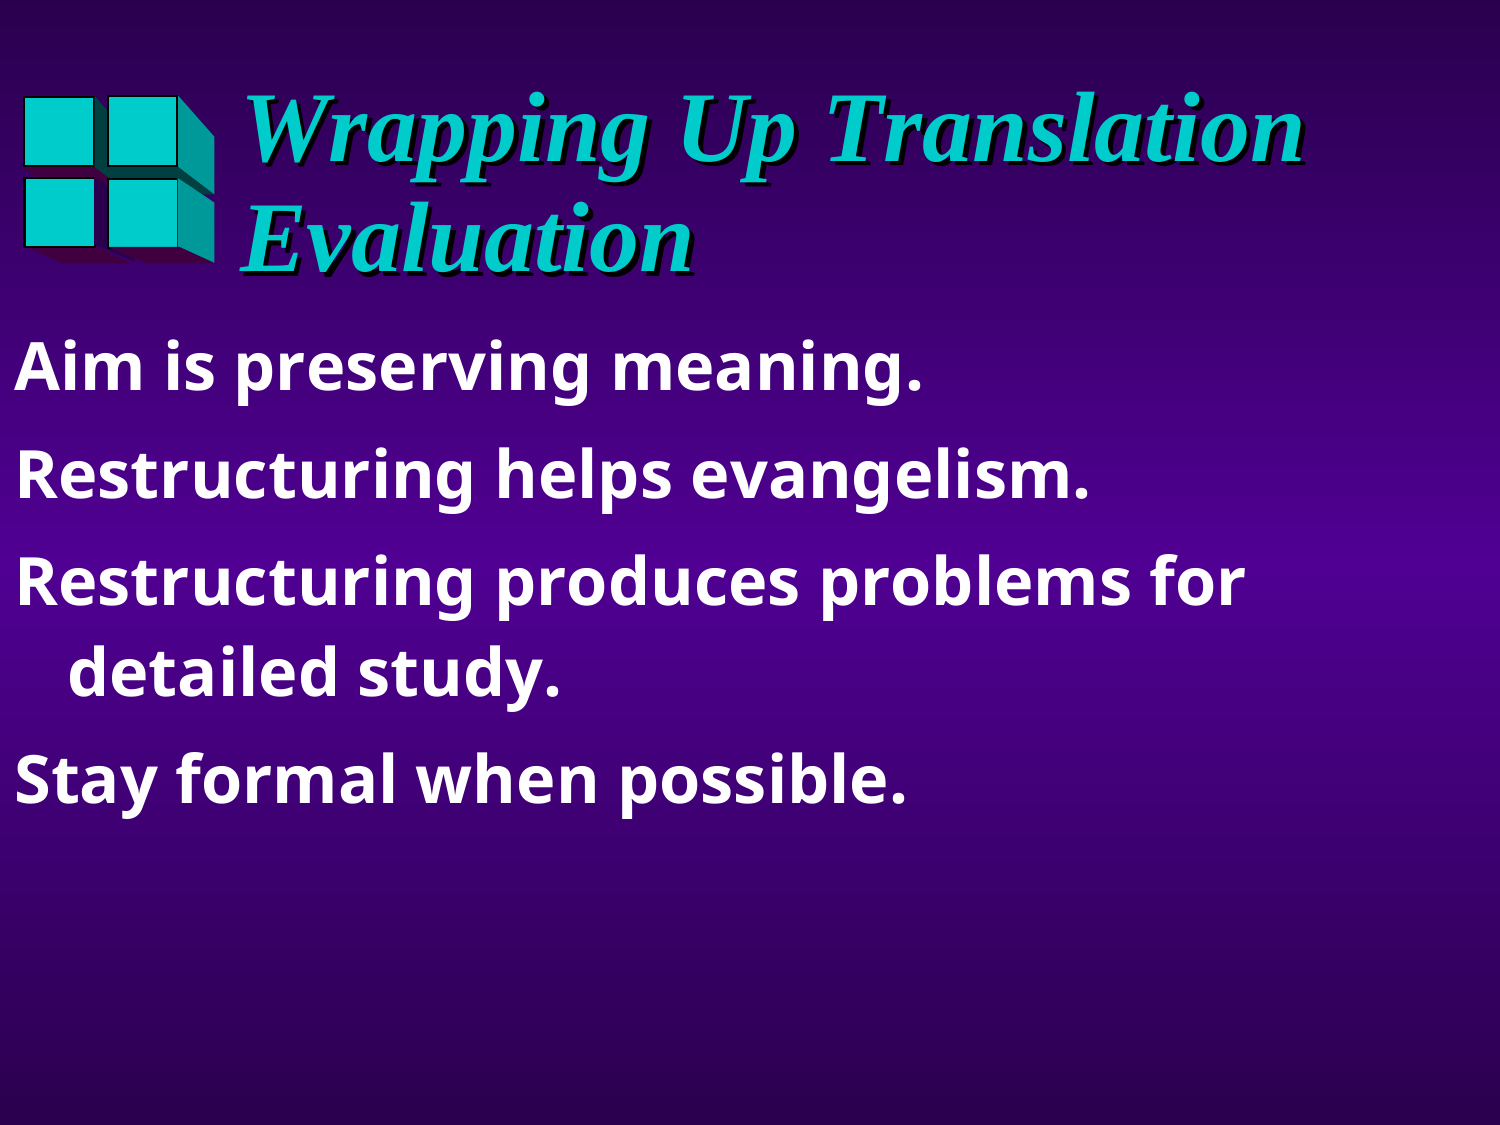

# Wrapping Up Translation Evaluation
Aim is preserving meaning.
Restructuring helps evangelism.
Restructuring produces problems for detailed study.
Stay formal when possible.